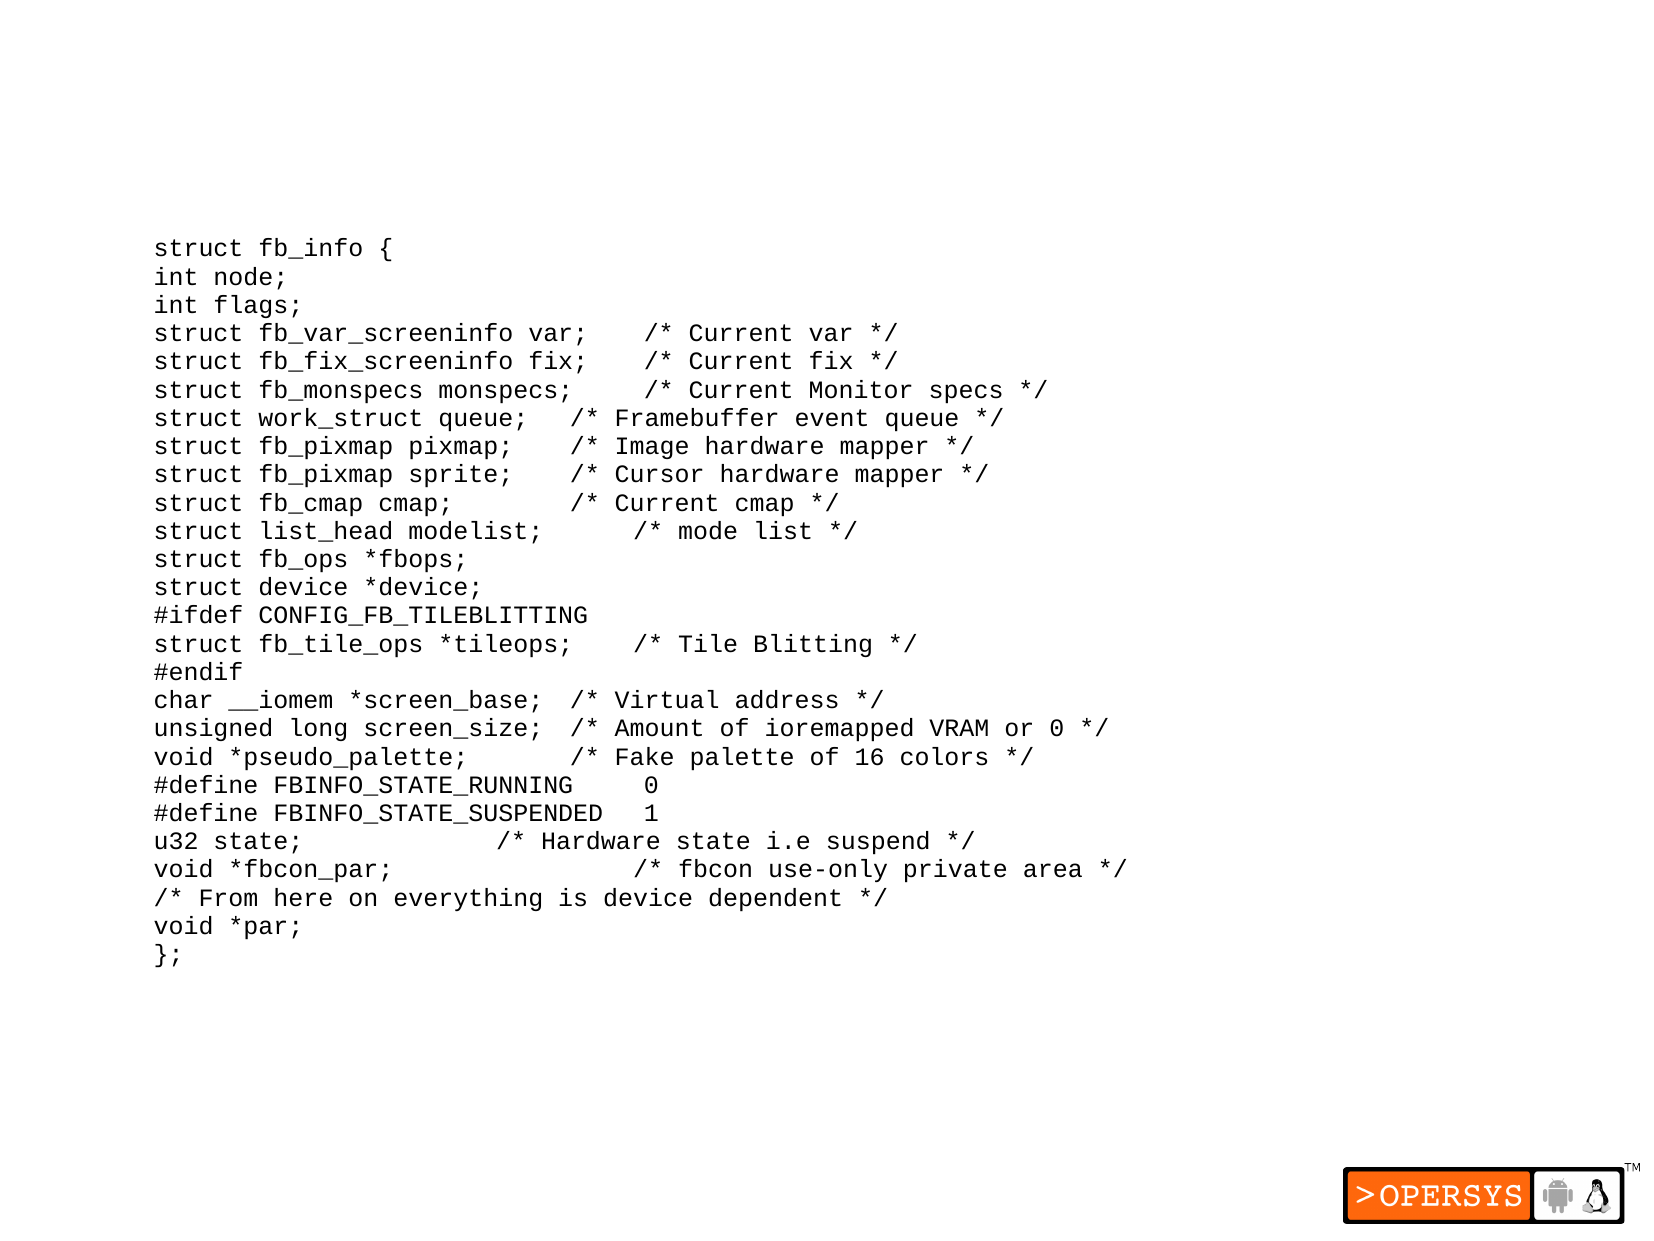

# struct fb_info {
int node;
int flags;
struct fb_var_screeninfo var;	/* Current var */
struct fb_fix_screeninfo fix;	/* Current fix */
struct fb_monspecs monspecs;	/* Current Monitor specs */
struct work_struct queue;	/* Framebuffer event queue */
struct fb_pixmap pixmap;	/* Image hardware mapper */
struct fb_pixmap sprite;	/* Cursor hardware mapper */
struct fb_cmap cmap;		/* Current cmap */
struct list_head modelist; /* mode list */
struct fb_ops *fbops;
struct device *device;
#ifdef CONFIG_FB_TILEBLITTING
struct fb_tile_ops *tileops; /* Tile Blitting */
#endif
char __iomem *screen_base;	/* Virtual address */
unsigned long screen_size;	/* Amount of ioremapped VRAM or 0 */
void *pseudo_palette;		/* Fake palette of 16 colors */
#define FBINFO_STATE_RUNNING	0
#define FBINFO_STATE_SUSPENDED	1
u32 state;			/* Hardware state i.e suspend */
void *fbcon_par; /* fbcon use-only private area */
/* From here on everything is device dependent */
void *par;
};